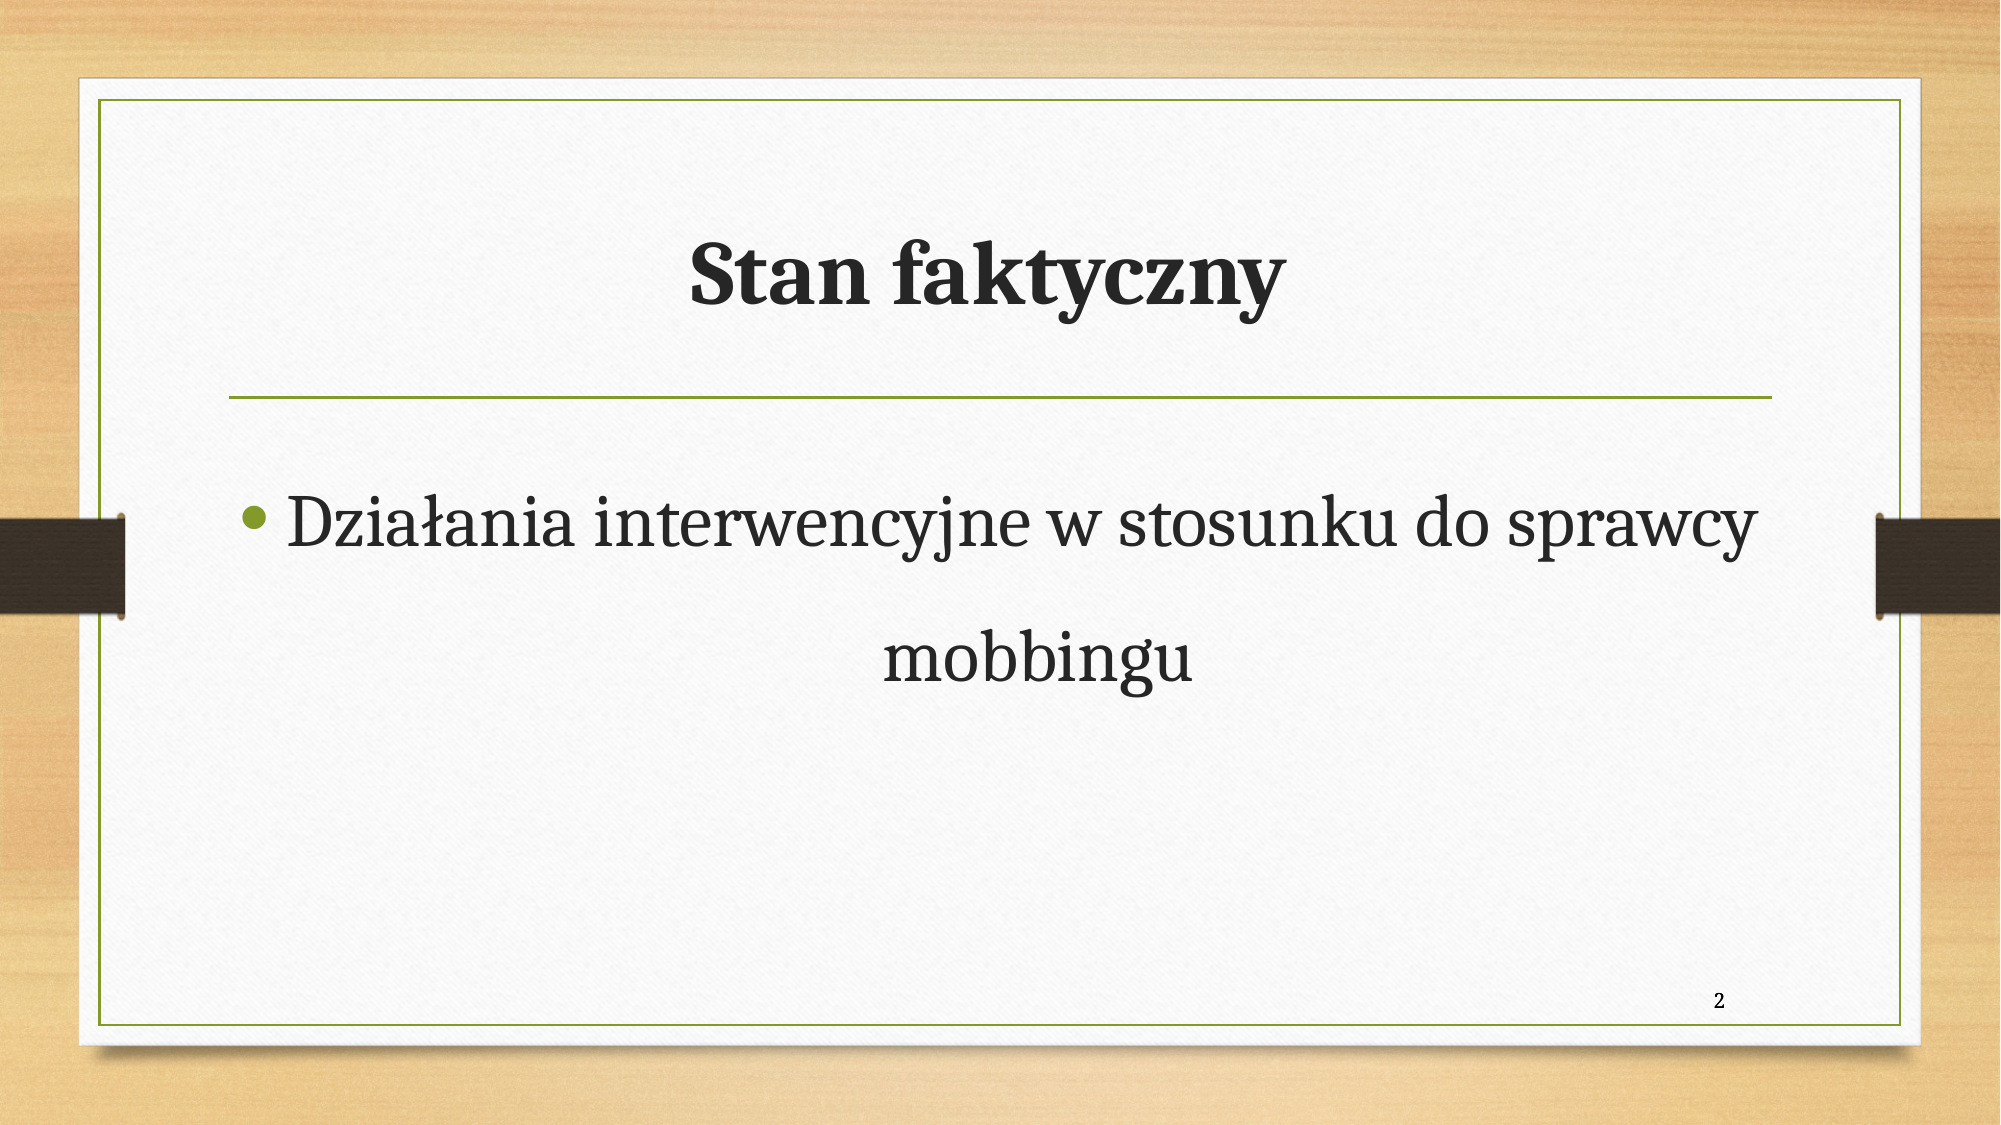

# Stan faktyczny
Działania interwencyjne w stosunku do sprawcy mobbingu